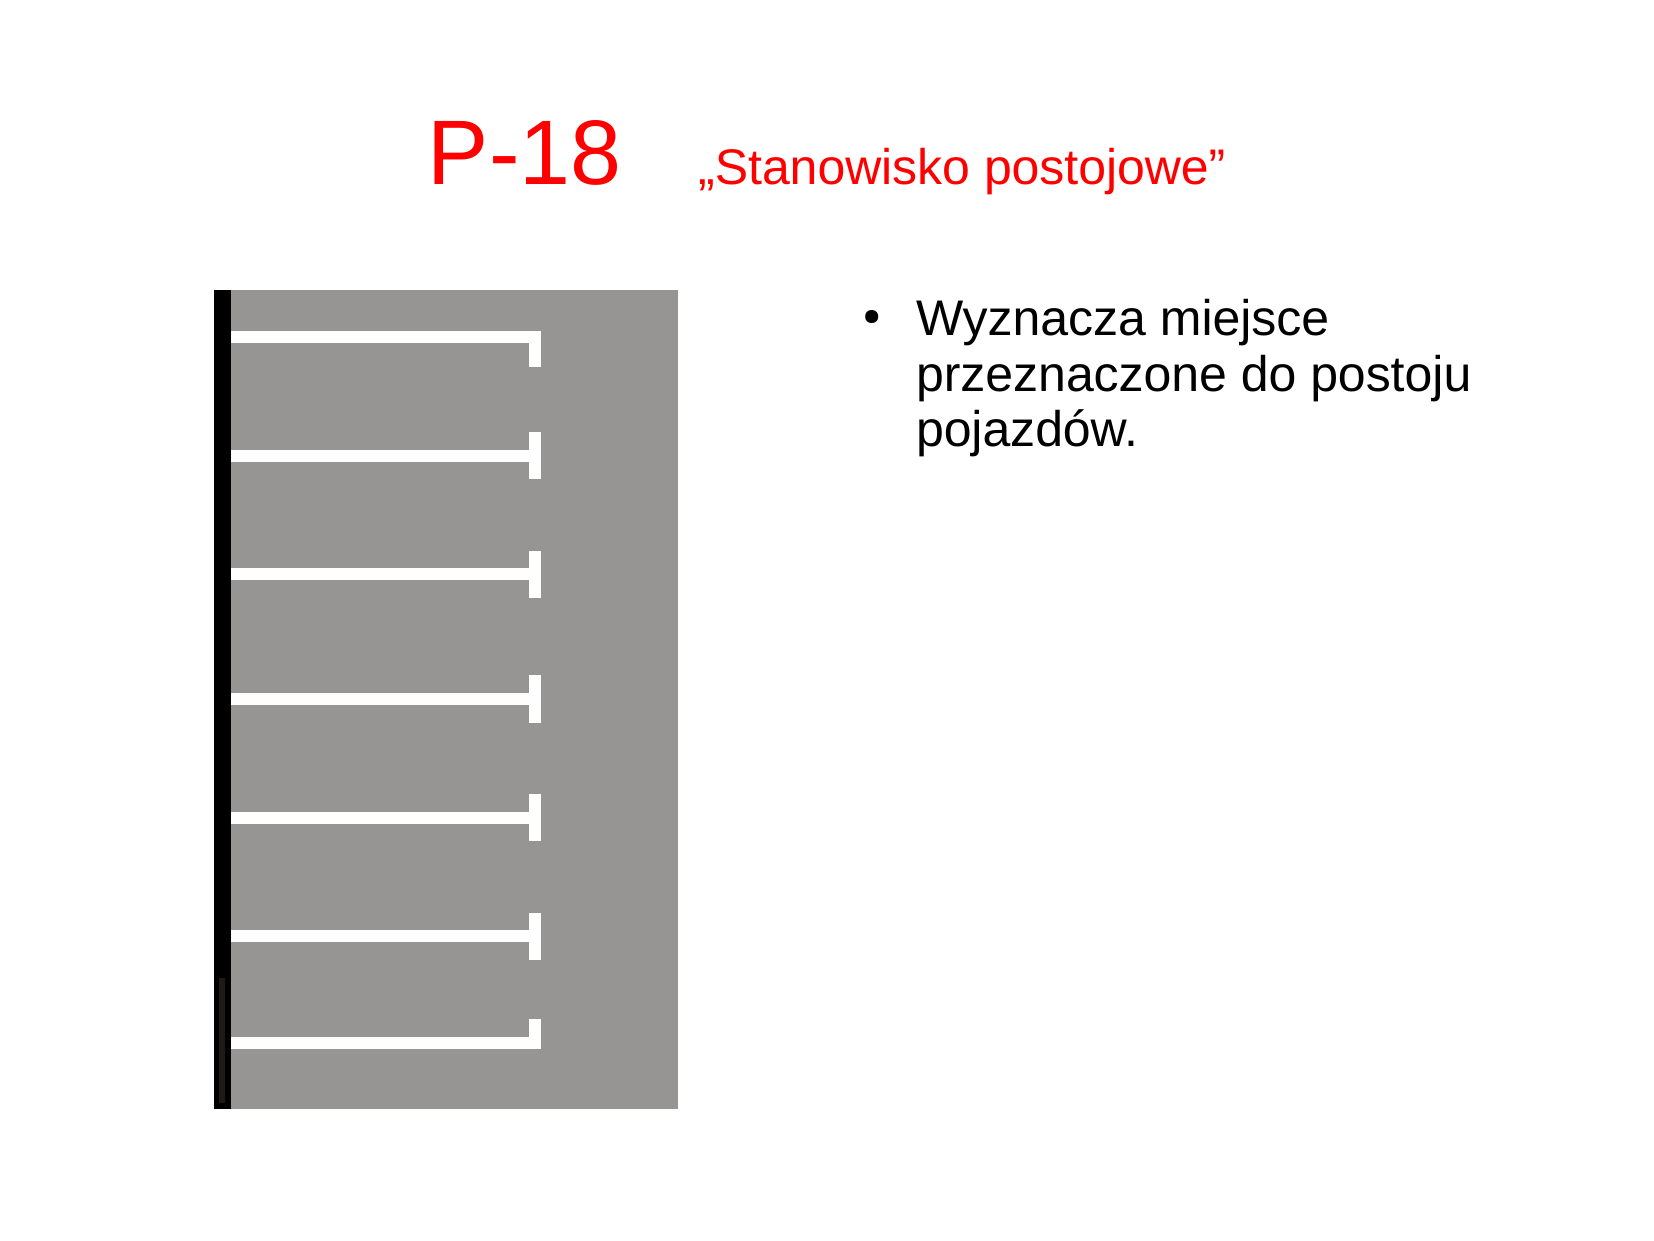

# P-18 „Stanowisko postojowe”
Wyznacza miejsce przeznaczone do postoju pojazdów.